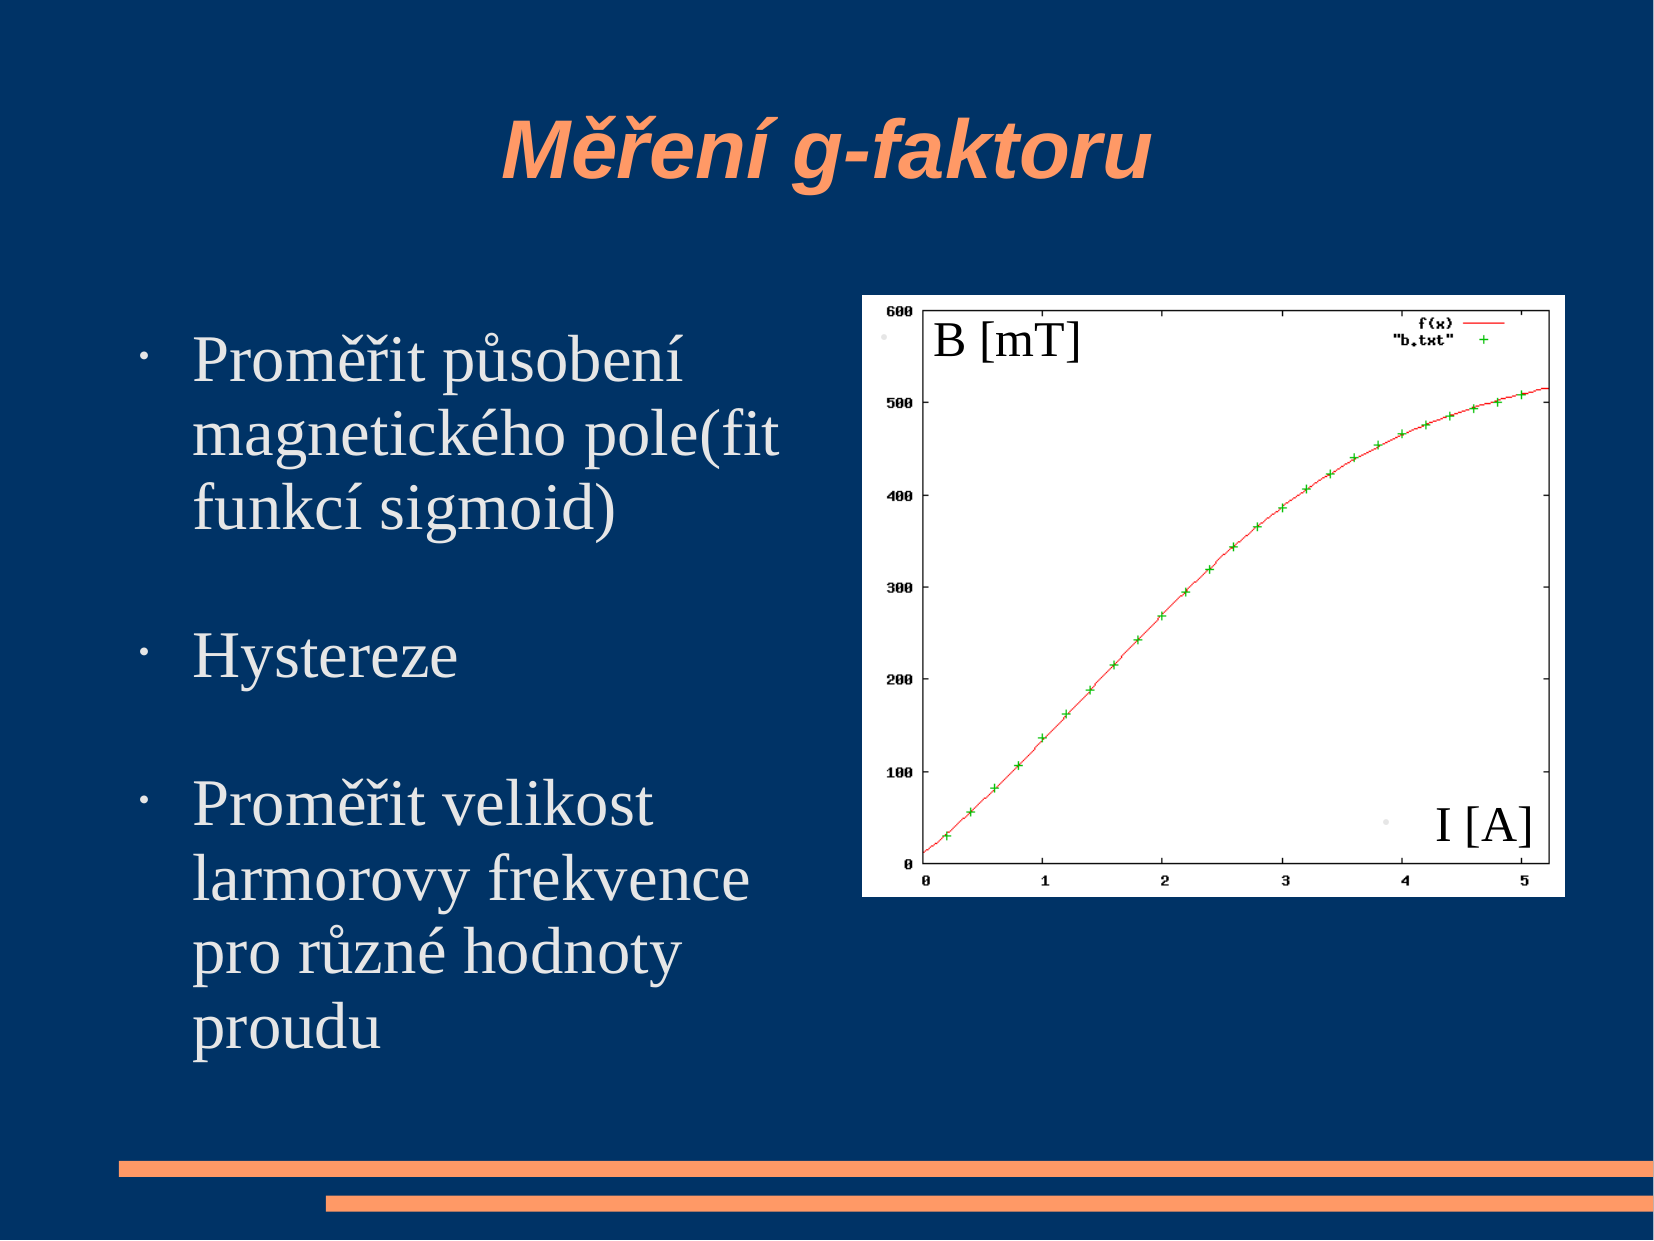

# Měření g-faktoru
B [mT]
Proměřit působení magnetického pole(fit funkcí sigmoid)
Hystereze
Proměřit velikost larmorovy frekvence pro různé hodnoty proudu
I [A]